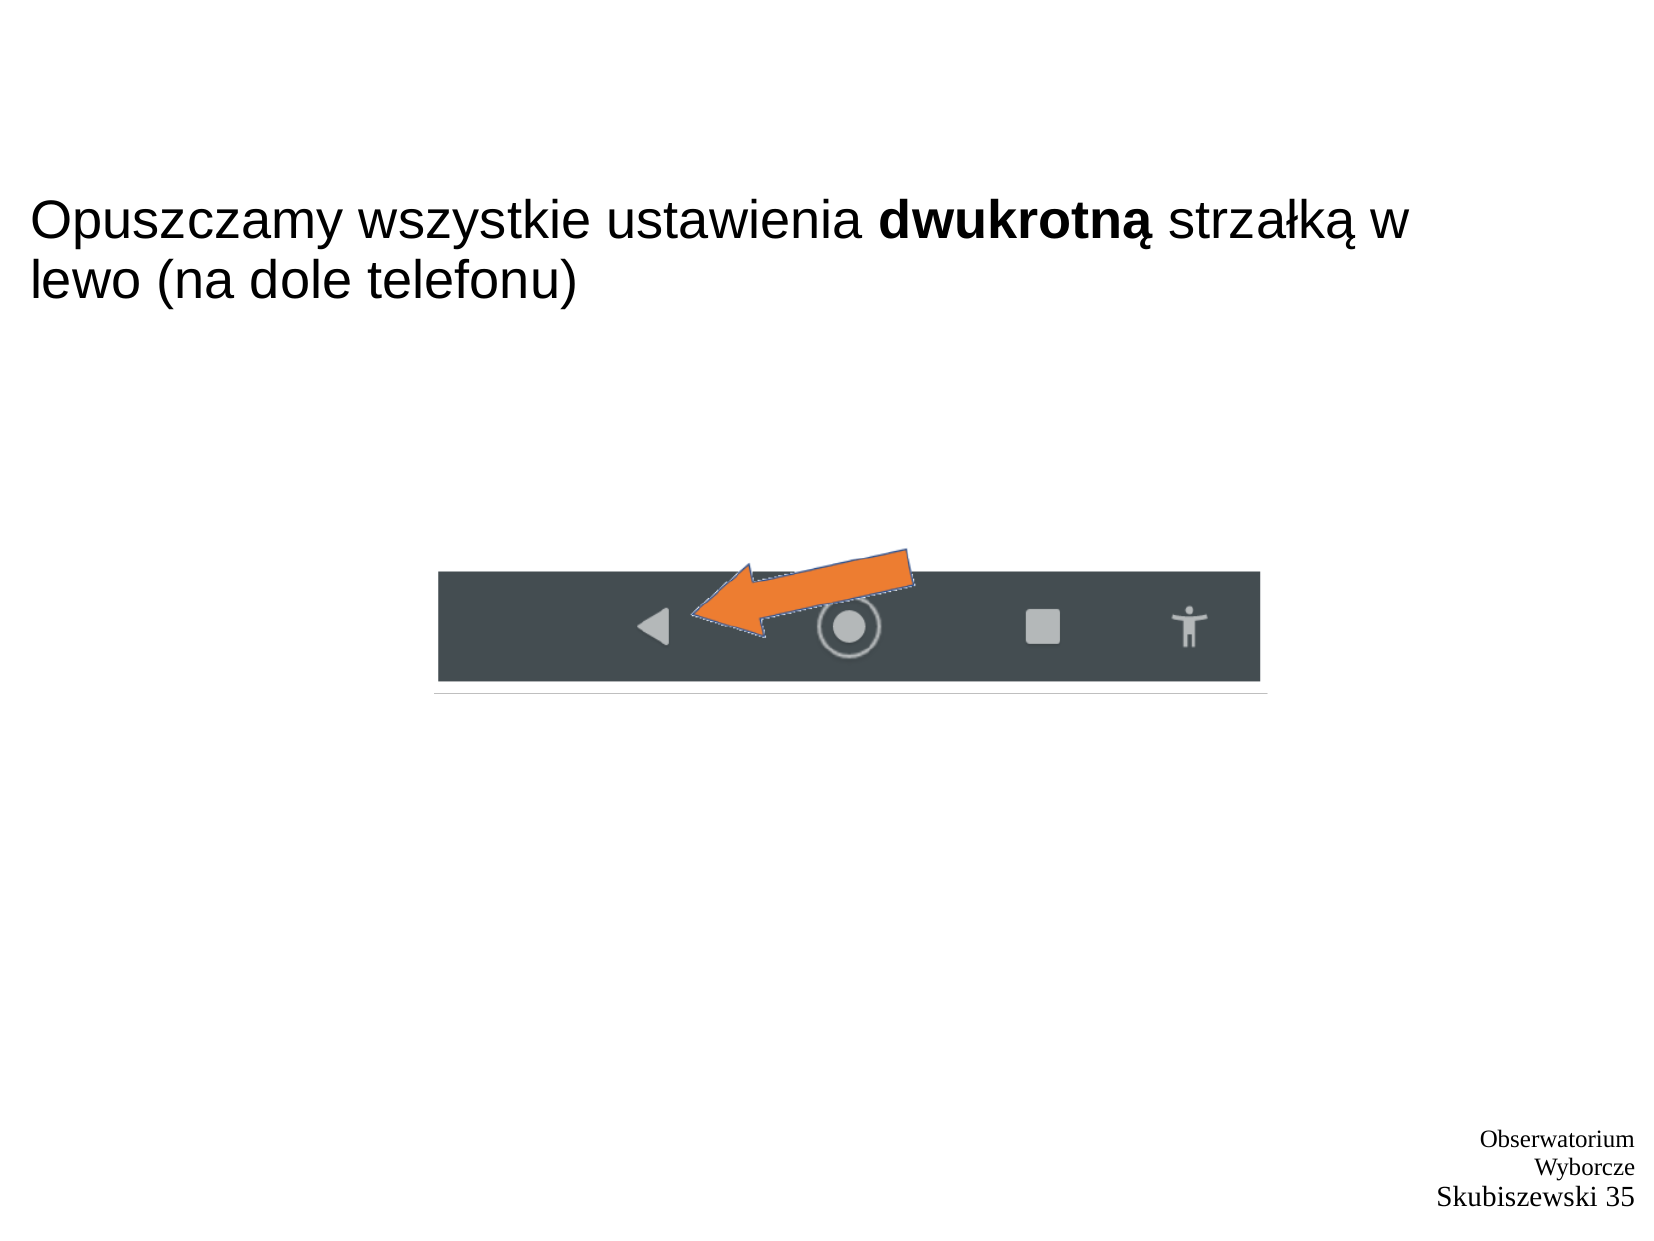

# Opuszczamy wszystkie ustawienia dwukrotną strzałką w lewo (na dole telefonu)
35